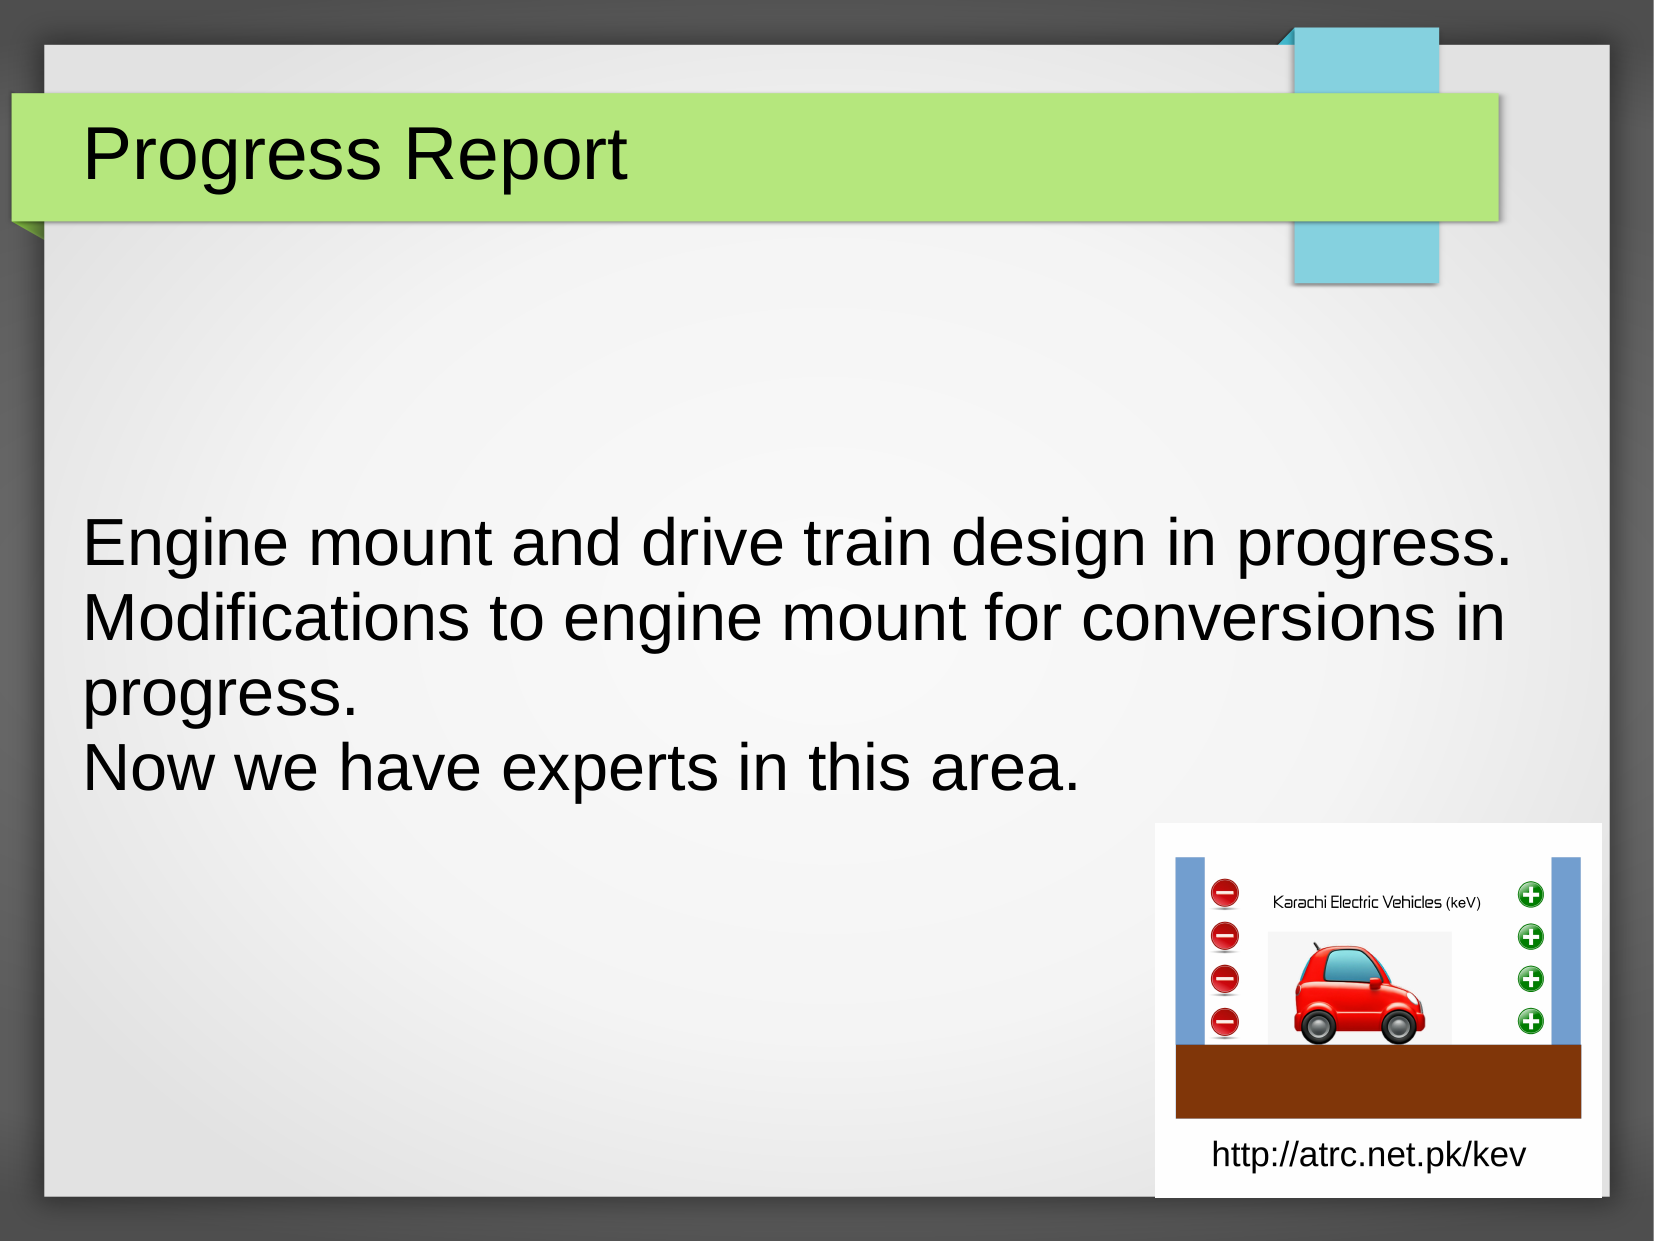

# Progress Report
Engine mount and drive train design in progress.
Modifications to engine mount for conversions in progress.
Now we have experts in this area.